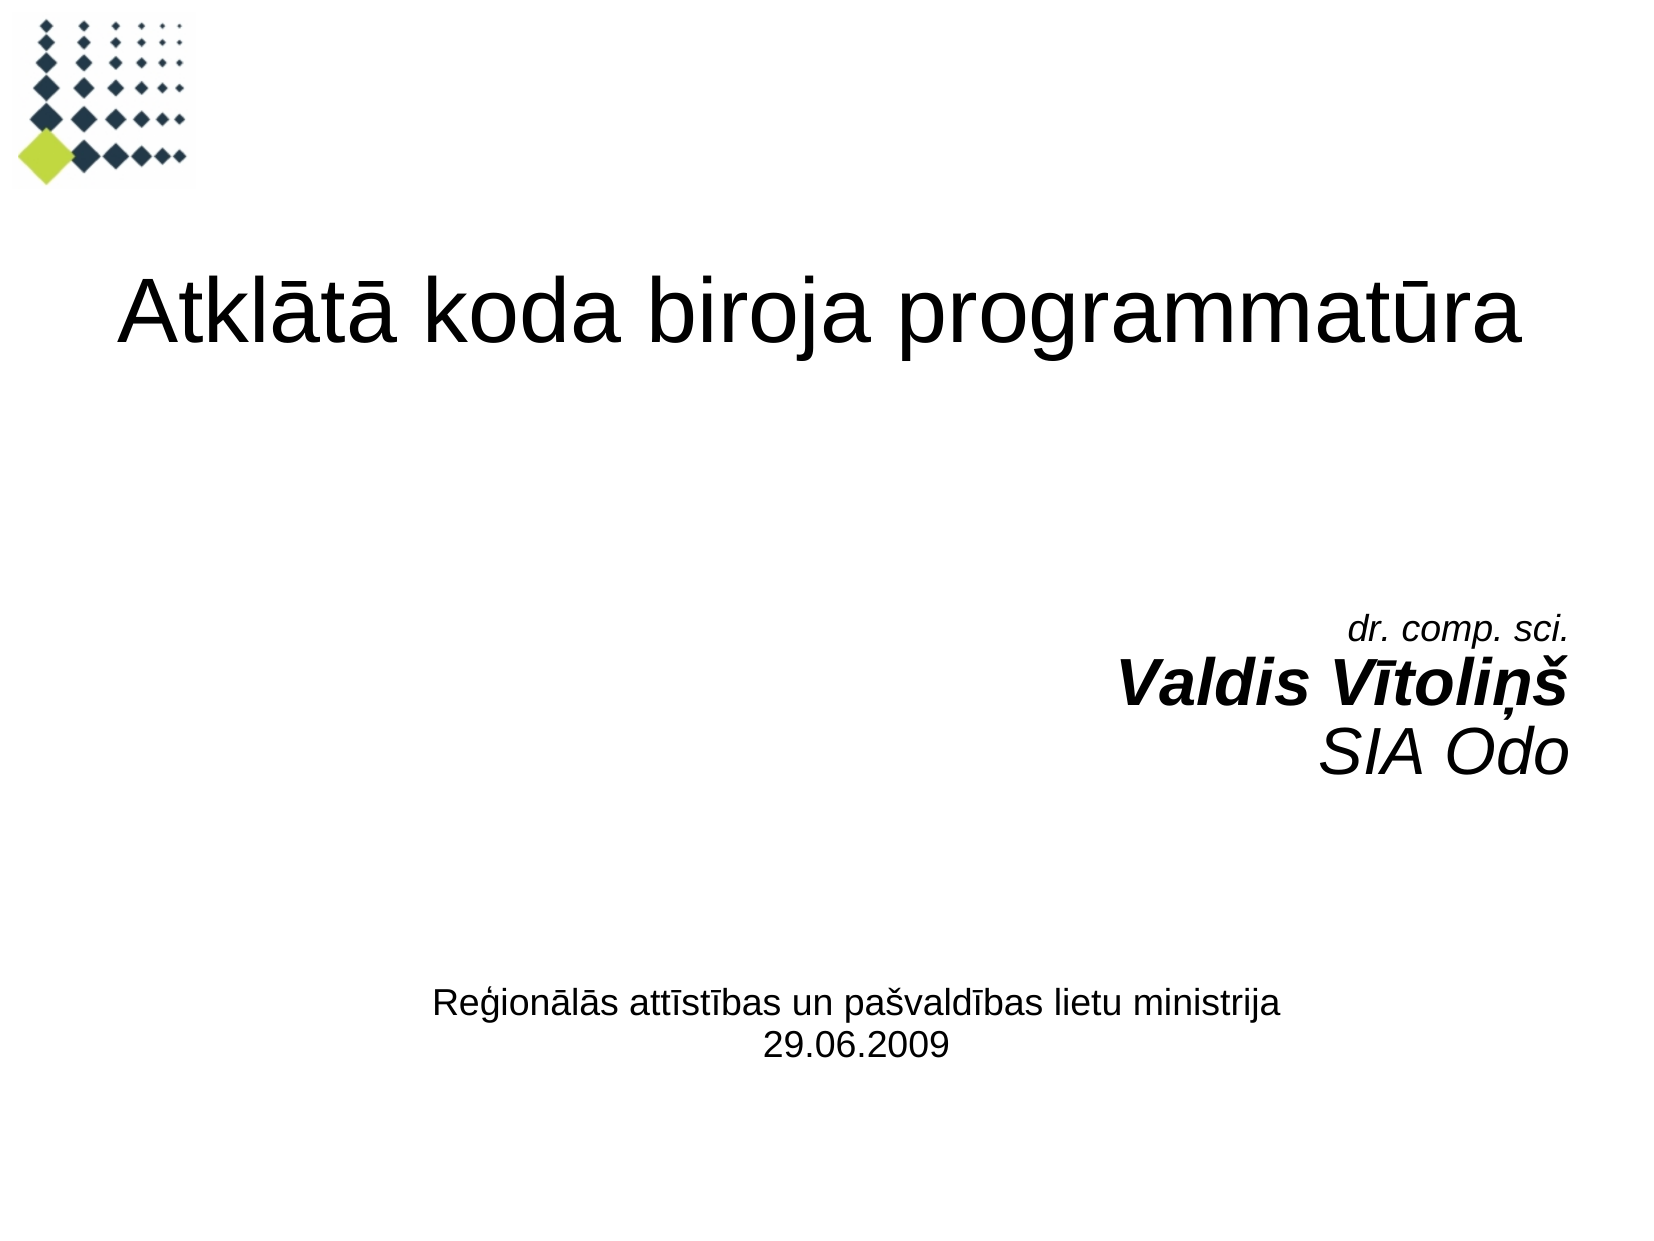

# Atklātā koda biroja programmatūra
dr. comp. sci.
Valdis Vītoliņš
SIA Odo
Reģionālās attīstības un pašvaldības lietu ministrija
29.06.2009